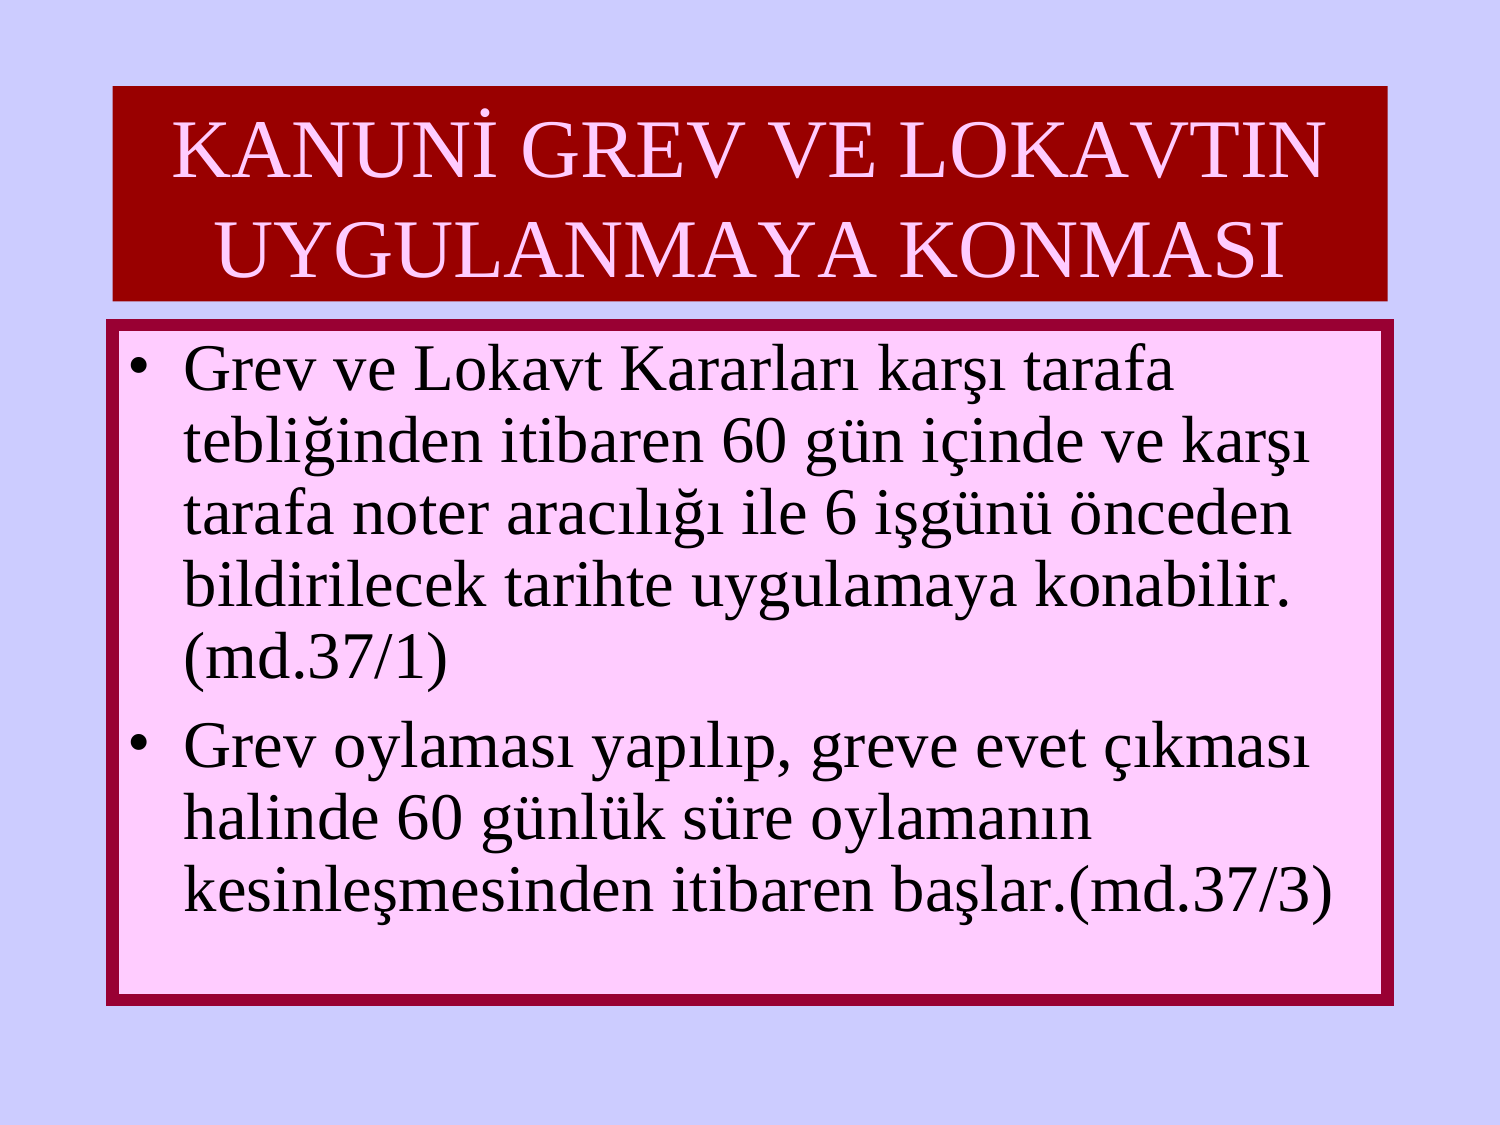

# KANUNİ GREV VE LOKAVTIN UYGULANMAYA KONMASI
Grev ve Lokavt Kararları karşı tarafa tebliğinden itibaren 60 gün içinde ve karşı tarafa noter aracılığı ile 6 işgünü önceden bildirilecek tarihte uygulamaya konabilir.(md.37/1)
Grev oylaması yapılıp, greve evet çıkması halinde 60 günlük süre oylamanın kesinleşmesinden itibaren başlar.(md.37/3)